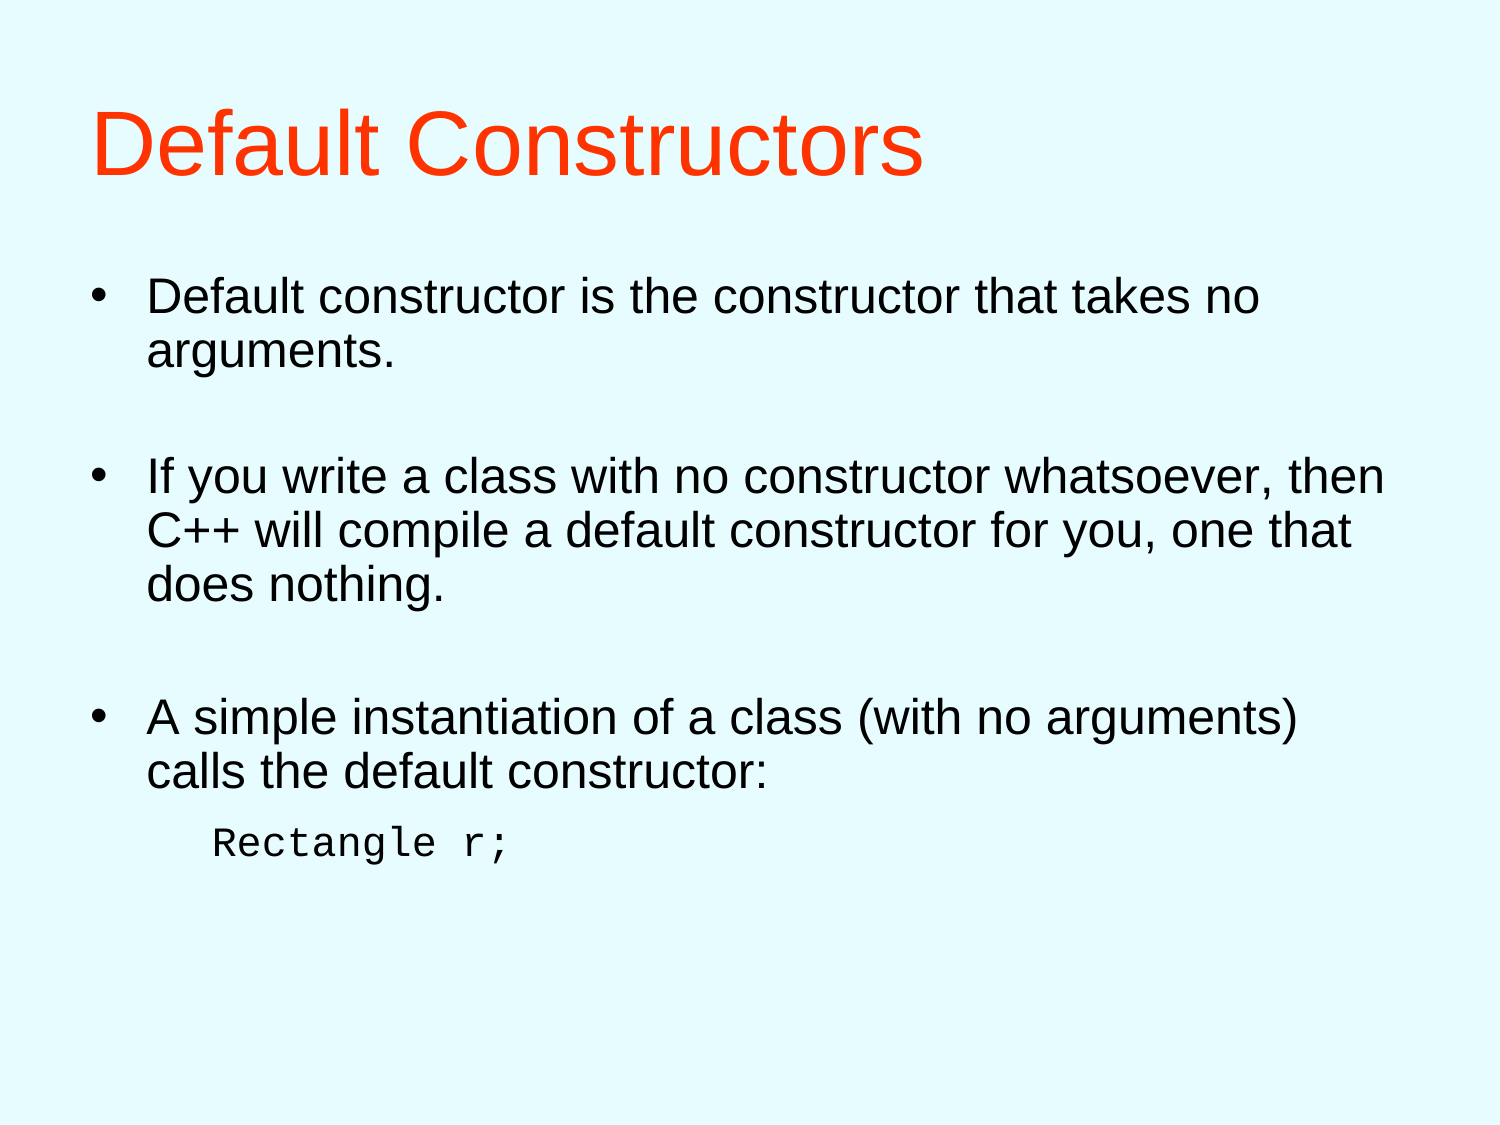

# Default Constructors
Default constructor is the constructor that takes no arguments.
If you write a class with no constructor whatsoever, then C++ will compile a default constructor for you, one that does nothing.
A simple instantiation of a class (with no arguments) calls the default constructor:
	Rectangle r;